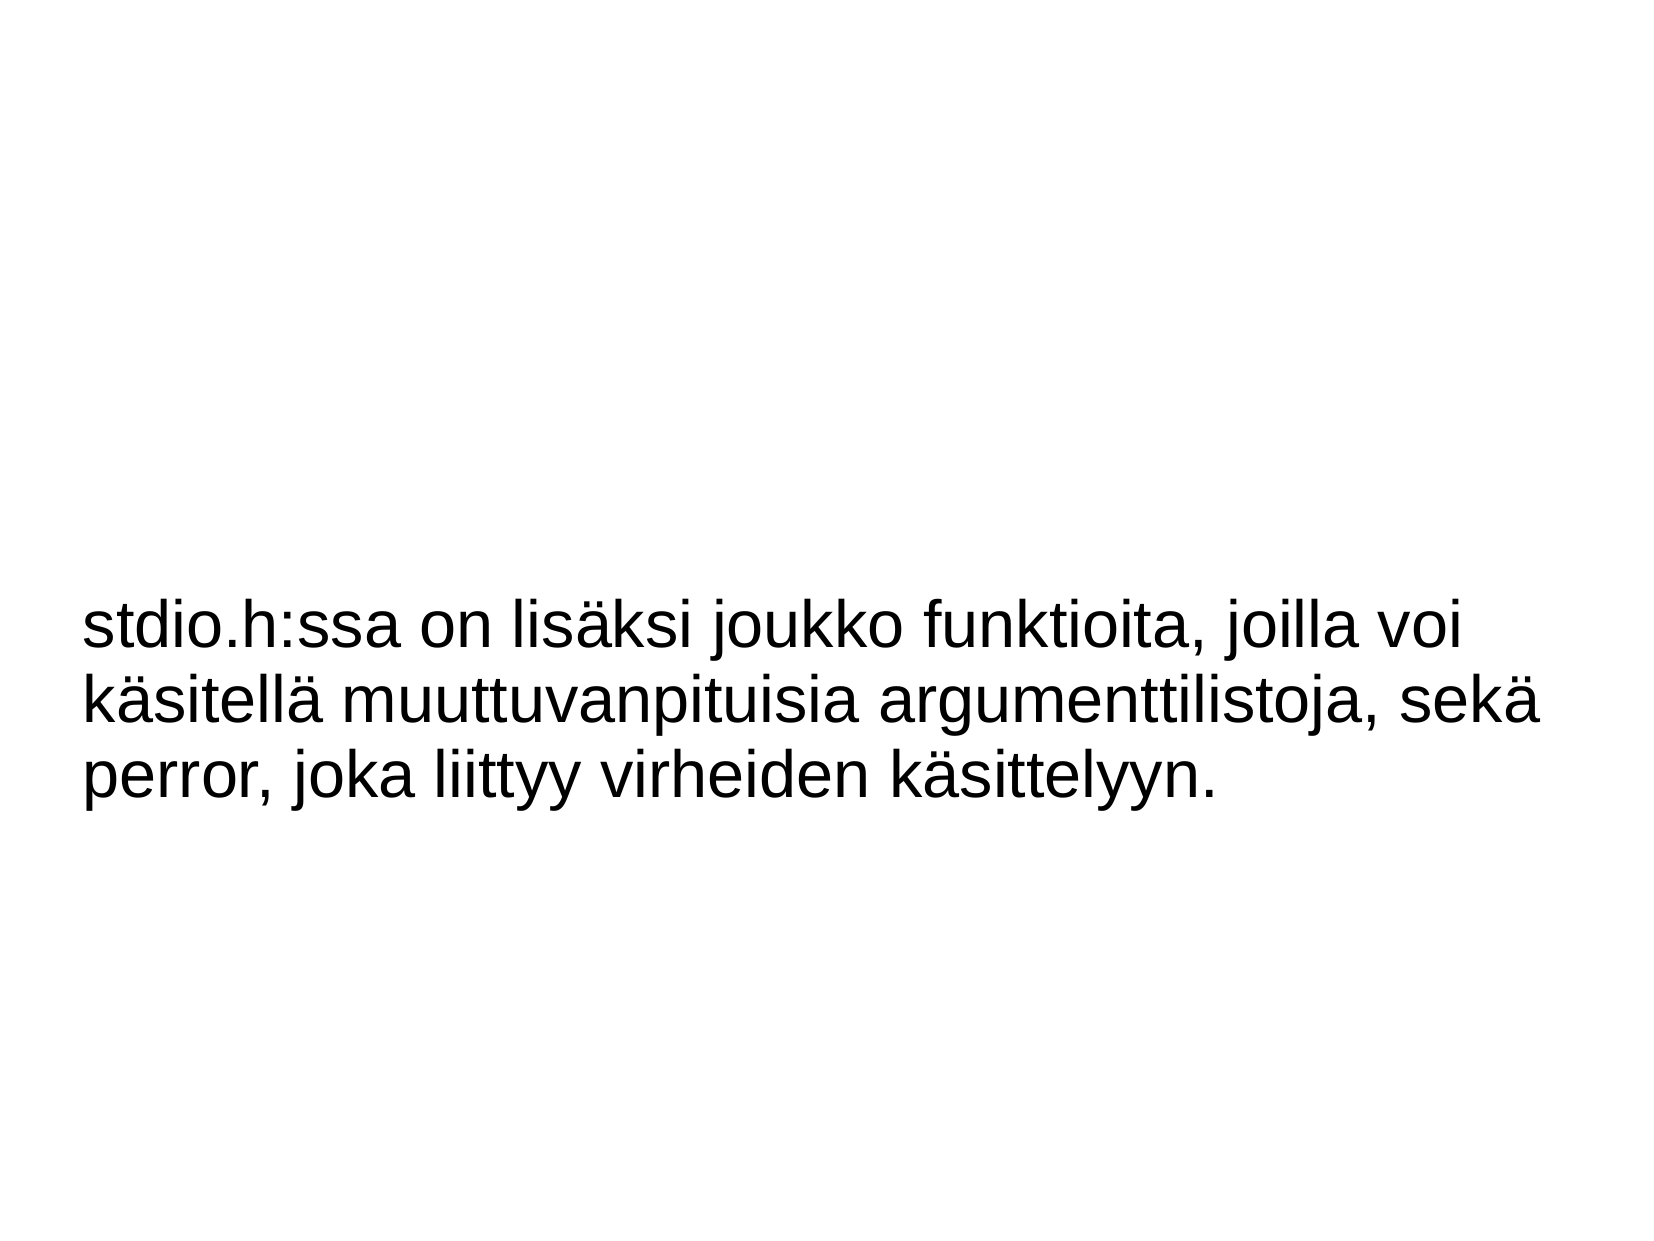

stdio.h:ssa on lisäksi joukko funktioita, joilla voi käsitellä muuttuvanpituisia argumenttilistoja, sekä perror, joka liittyy virheiden käsittelyyn.